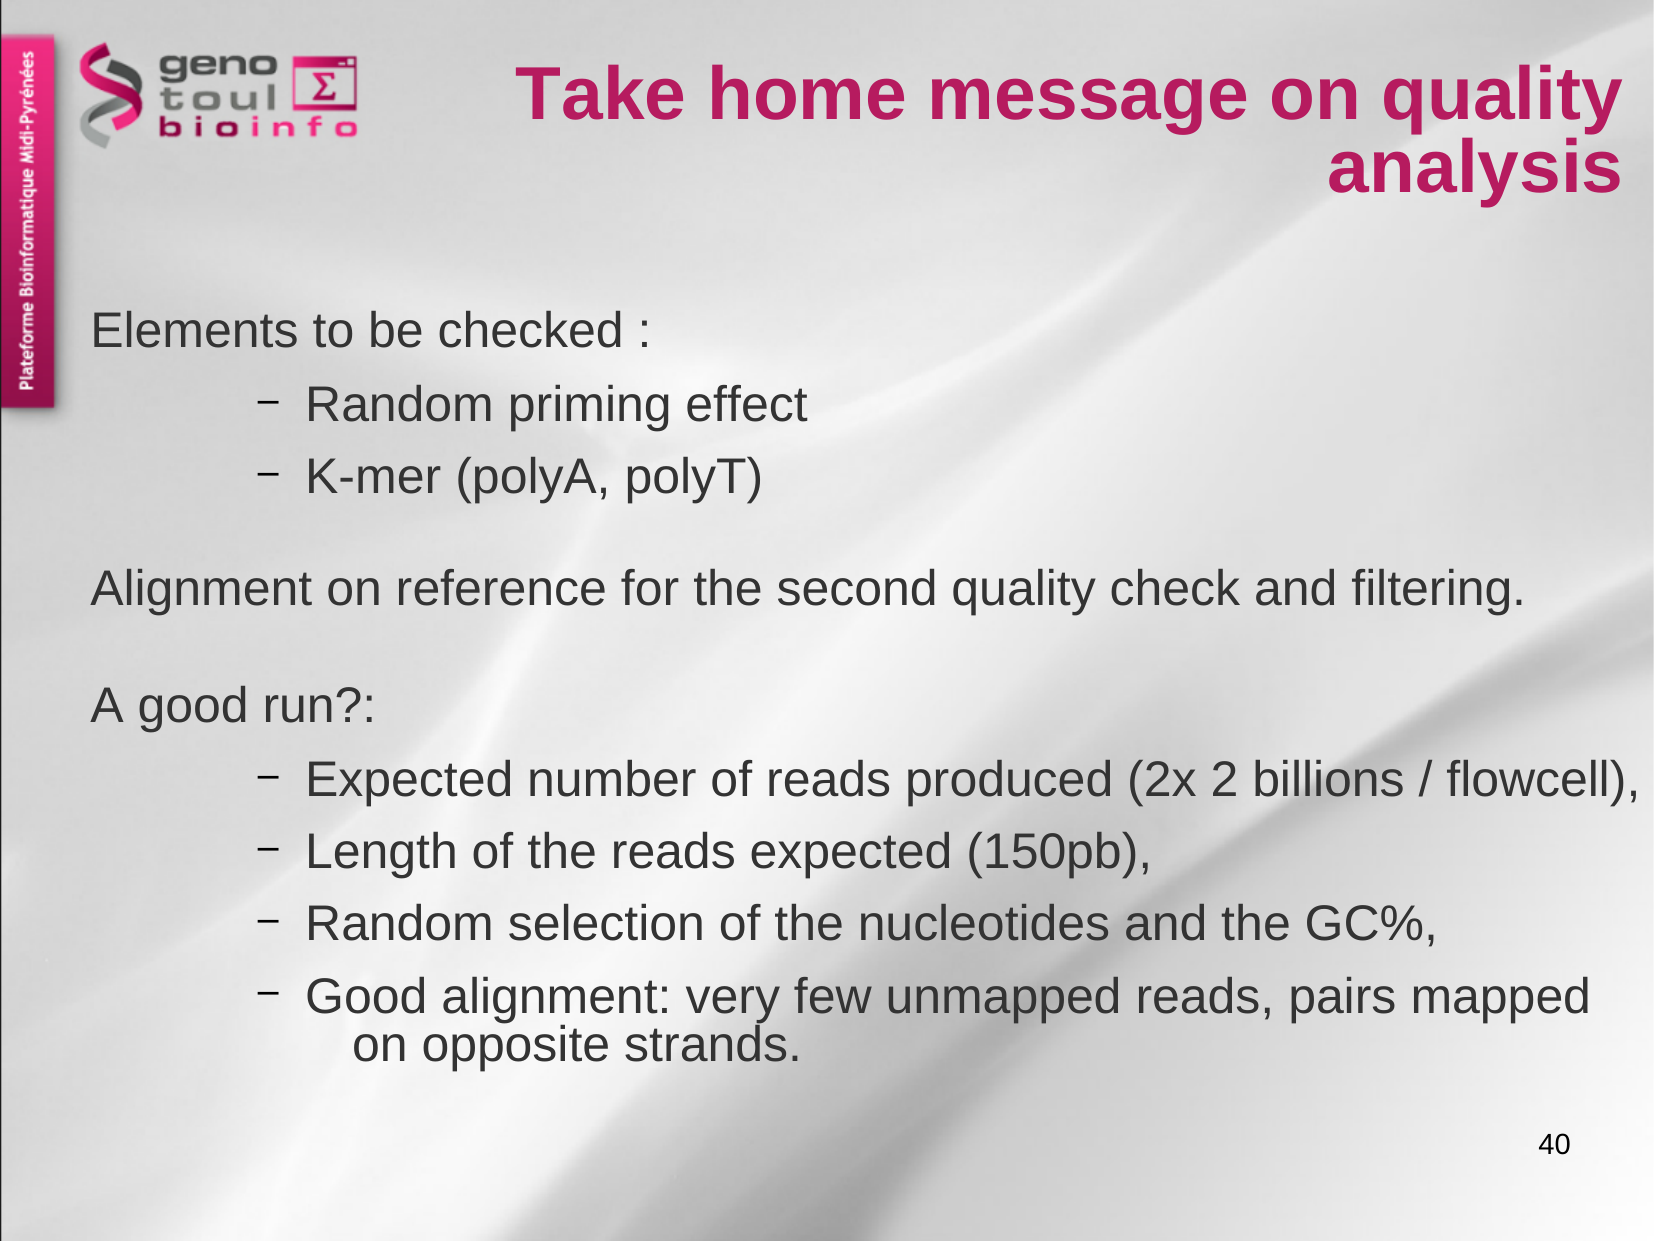

Take home message on quality
 analysis
# Elements to be checked :
Random priming effect
K-mer (polyA, polyT)
Alignment on reference for the second quality check and filtering.
A good run?:
Expected number of reads produced (2x 2 billions / flowcell),
Length of the reads expected (150pb),
Random selection of the nucleotides and the GC%,
Good alignment: very few unmapped reads, pairs mapped on opposite strands.